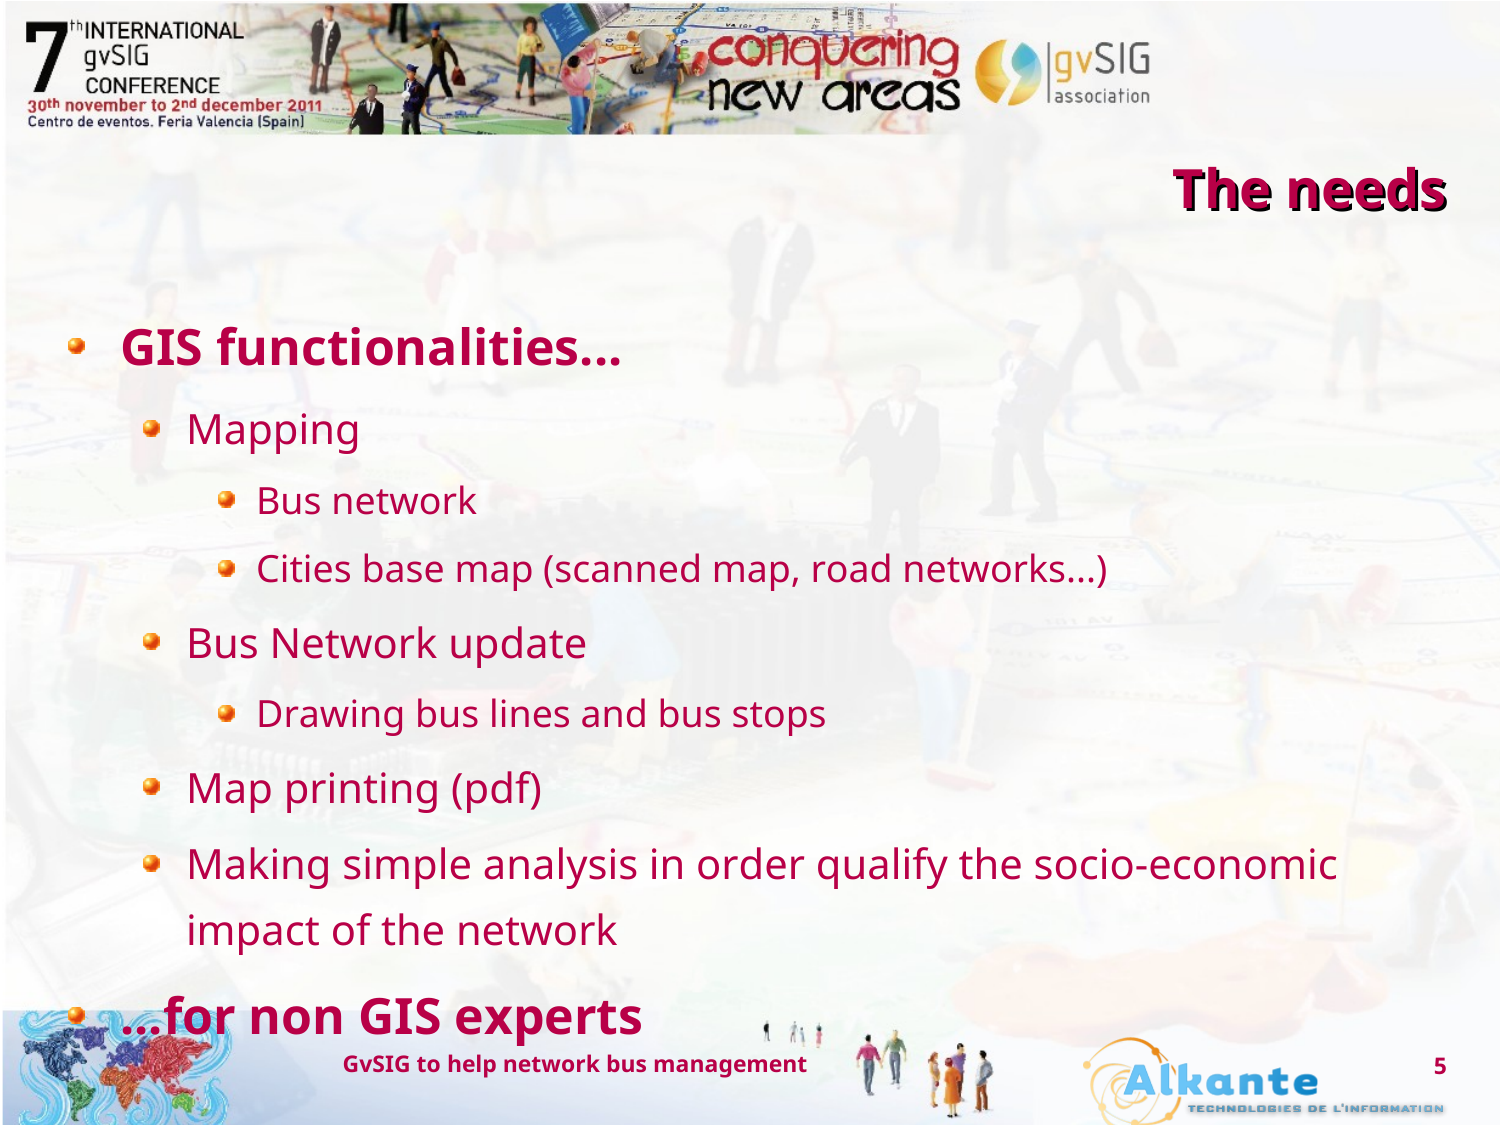

# The needs
GIS functionalities...
Mapping
Bus network
Cities base map (scanned map, road networks...)
Bus Network update
Drawing bus lines and bus stops
Map printing (pdf)
Making simple analysis in order qualify the socio-economic impact of the network
...for non GIS experts
GvSIG to help network bus management
5